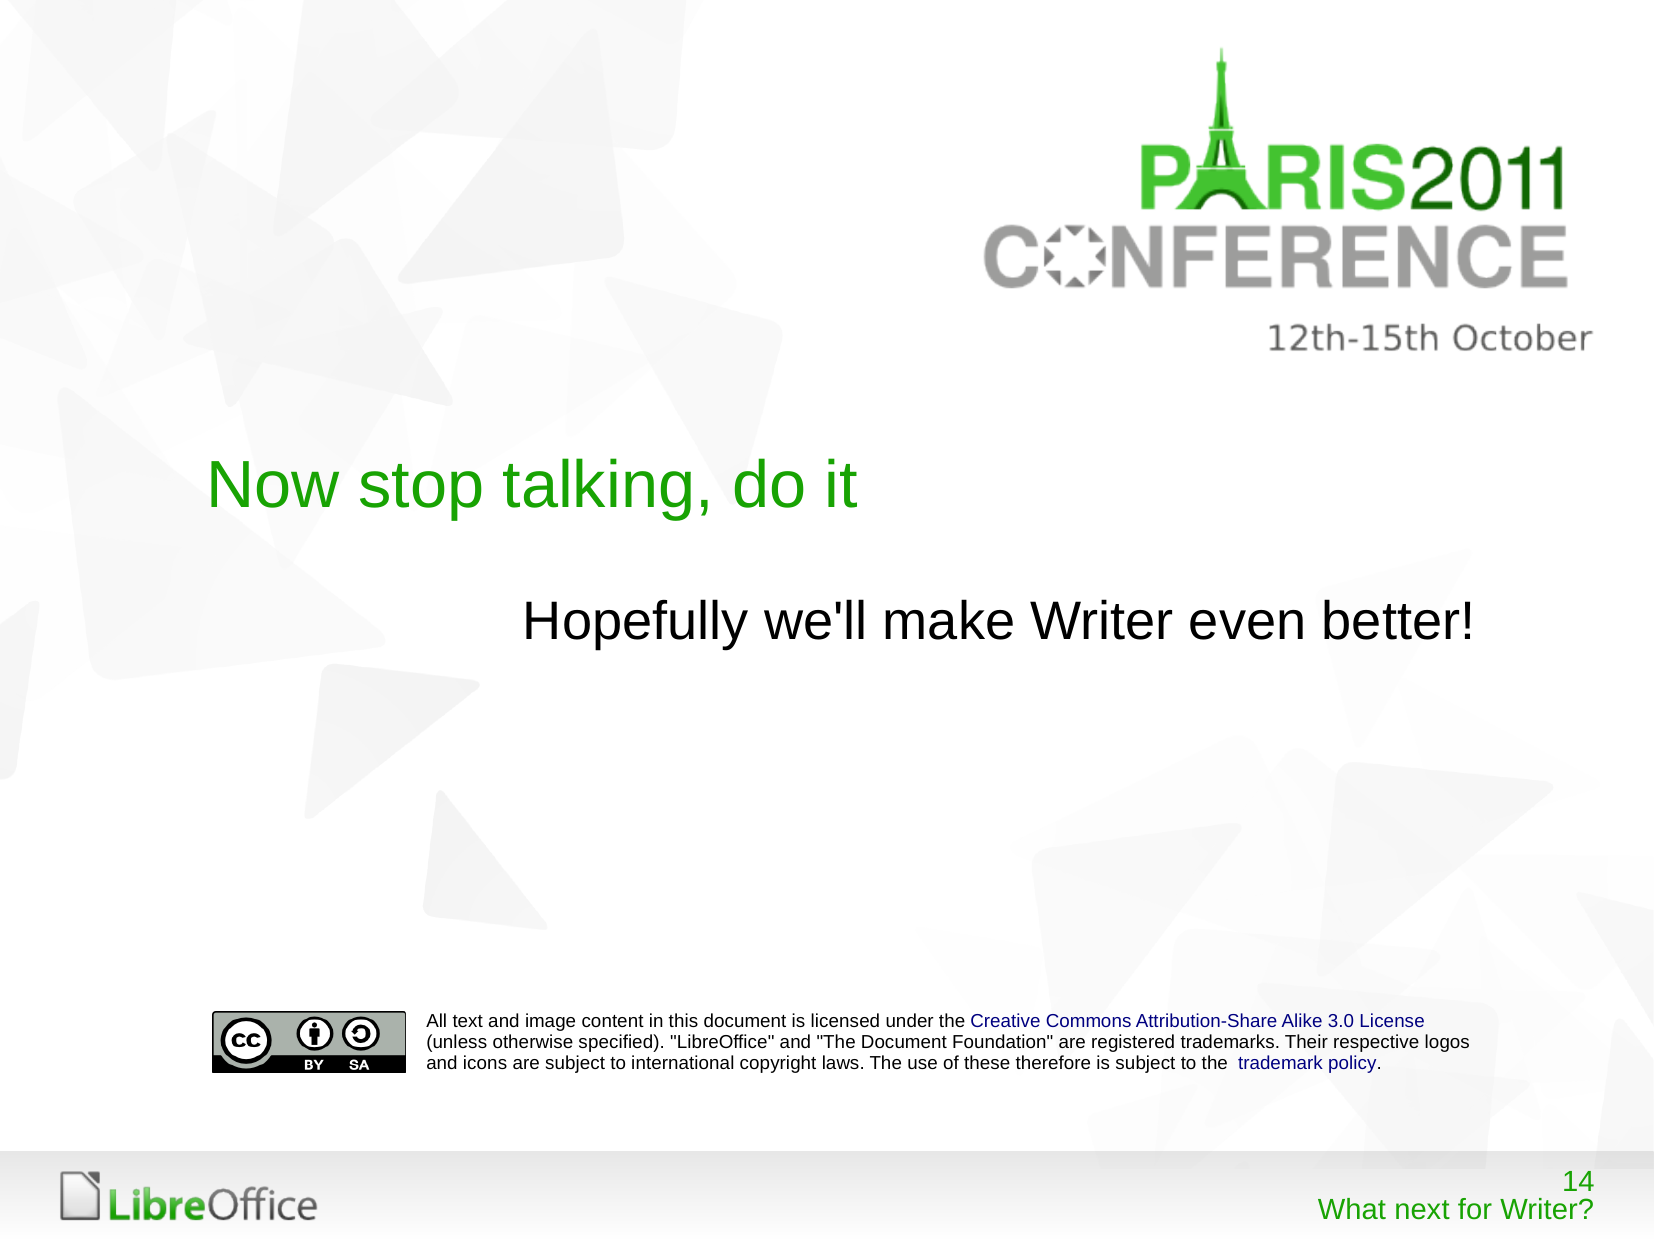

# Now stop talking, do it
Hopefully we'll make Writer even better!
14
What next for Writer?